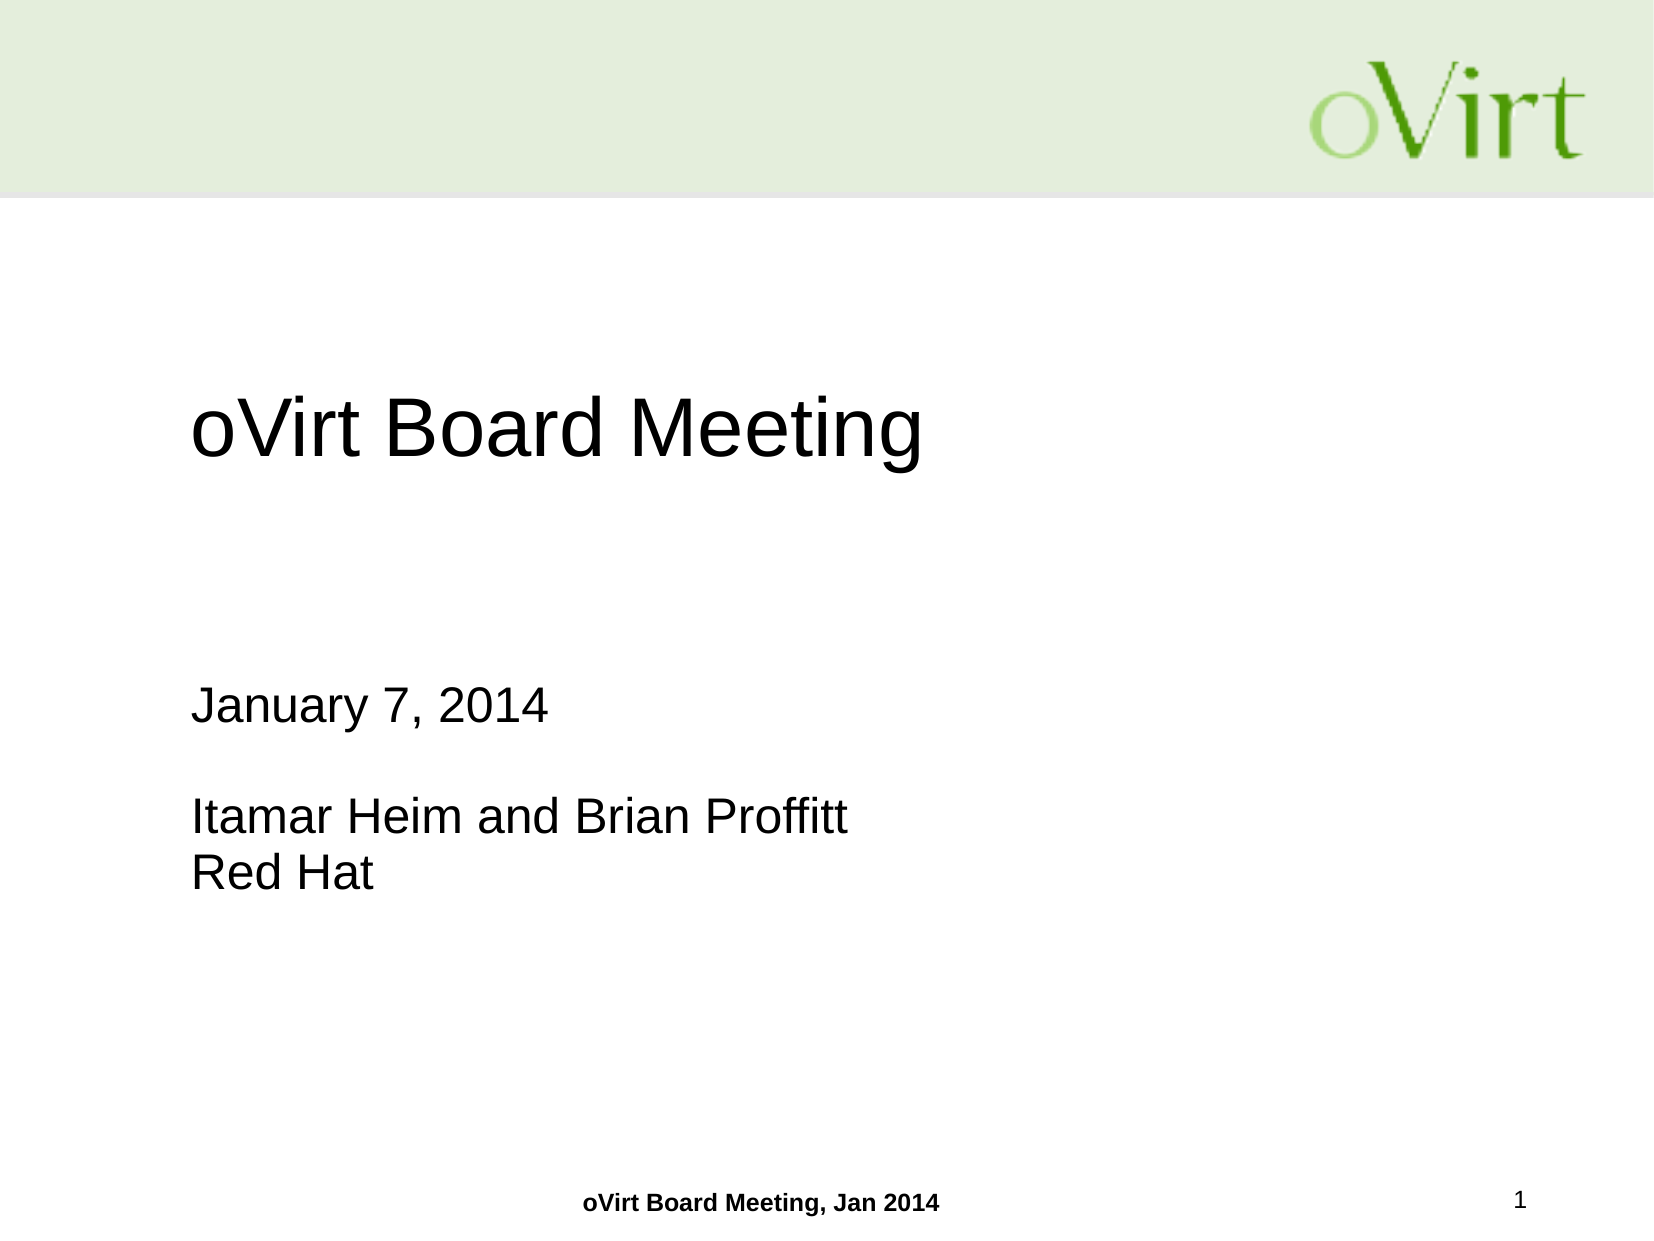

oVirt Board Meeting
January 7, 2014
Itamar Heim and Brian Proffitt
Red Hat